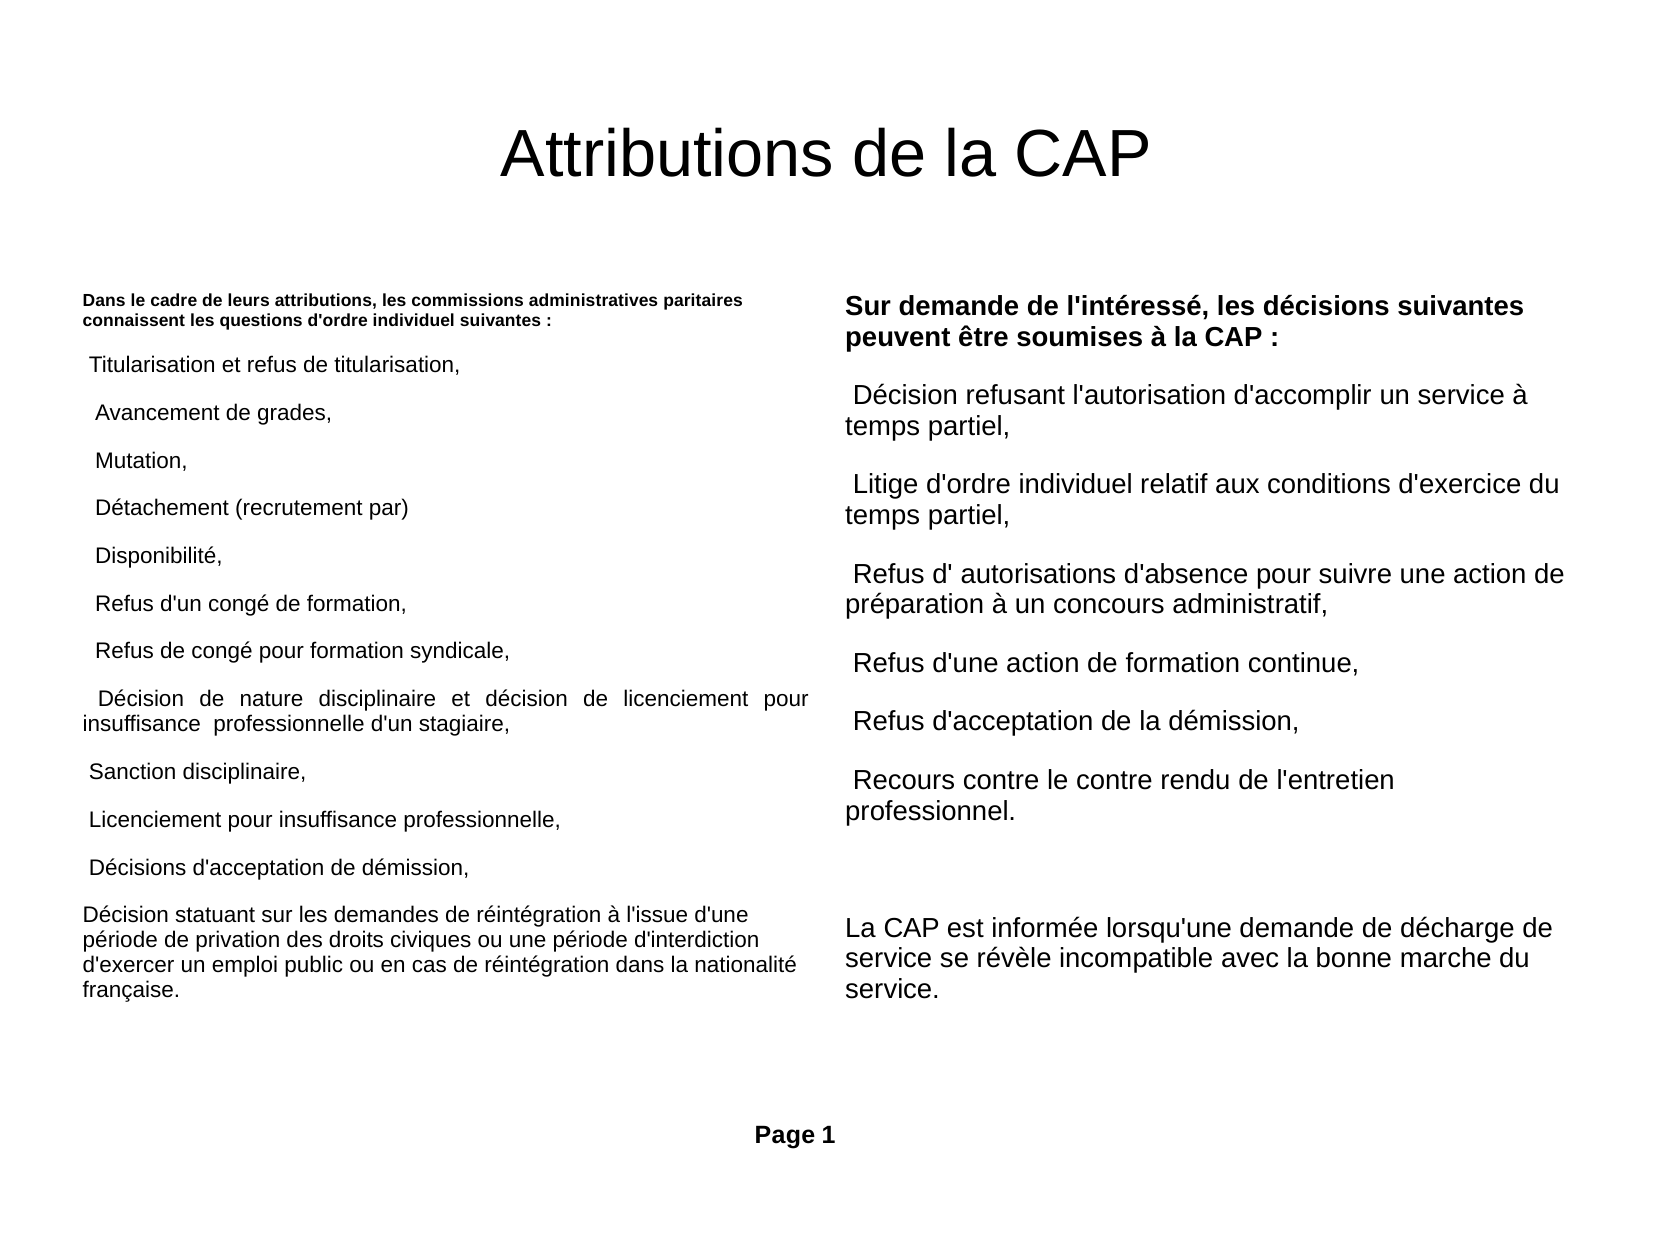

# Attributions de la CAP
Dans le cadre de leurs attributions, les commissions administratives paritaires connaissent les questions d'ordre individuel suivantes :
 Titularisation et refus de titularisation,
 Avancement de grades,
 Mutation,
 Détachement (recrutement par)
 Disponibilité,
 Refus d'un congé de formation,
 Refus de congé pour formation syndicale,
 Décision de nature disciplinaire et décision de licenciement pour insuffisance professionnelle d'un stagiaire,
 Sanction disciplinaire,
 Licenciement pour insuffisance professionnelle,
 Décisions d'acceptation de démission,
Décision statuant sur les demandes de réintégration à l'issue d'une période de privation des droits civiques ou une période d'interdiction d'exercer un emploi public ou en cas de réintégration dans la nationalité française.
Sur demande de l'intéressé, les décisions suivantes peuvent être soumises à la CAP :
 Décision refusant l'autorisation d'accomplir un service à temps partiel,
 Litige d'ordre individuel relatif aux conditions d'exercice du temps partiel,
 Refus d' autorisations d'absence pour suivre une action de préparation à un concours administratif,
 Refus d'une action de formation continue,
 Refus d'acceptation de la démission,
 Recours contre le contre rendu de l'entretien professionnel.
La CAP est informée lorsqu'une demande de décharge de service se révèle incompatible avec la bonne marche du service.